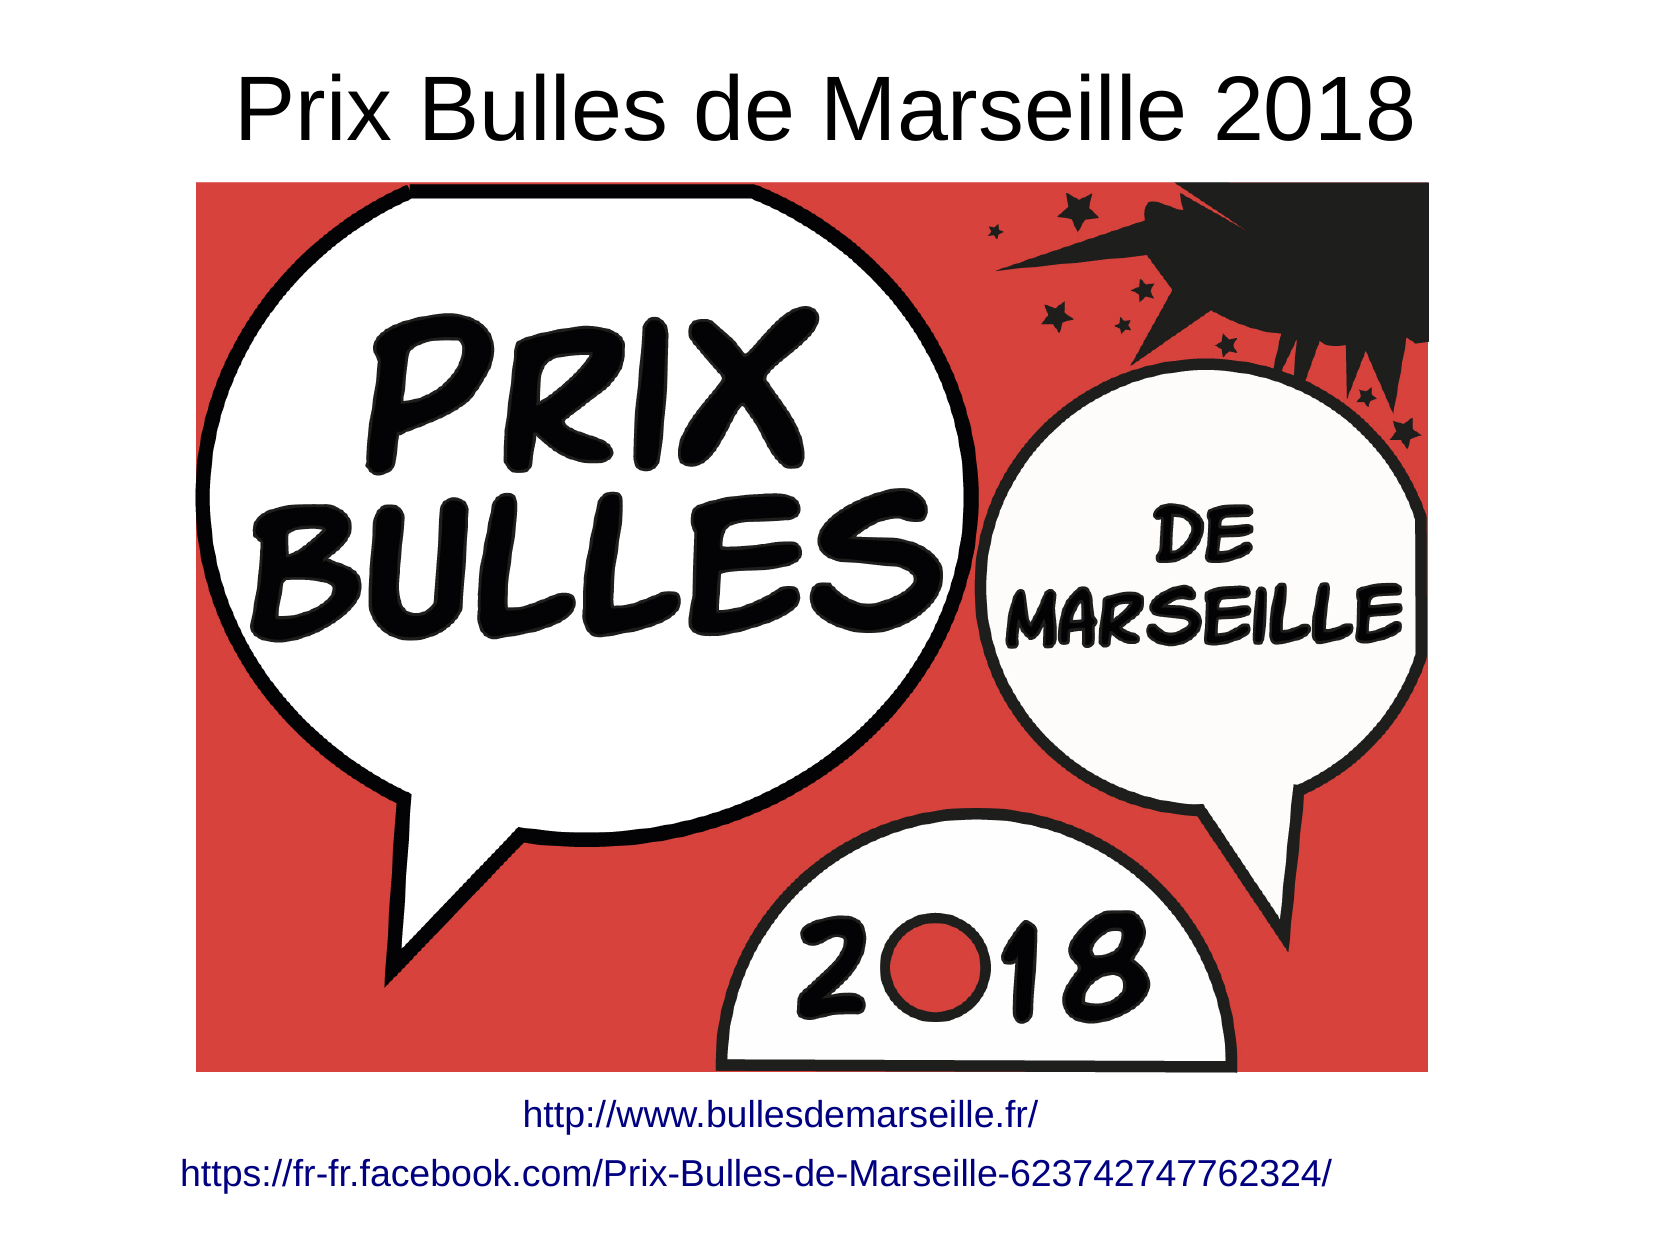

# Prix Bulles de Marseille 2018
http://www.bullesdemarseille.fr/
https://fr-fr.facebook.com/Prix-Bulles-de-Marseille-623742747762324/